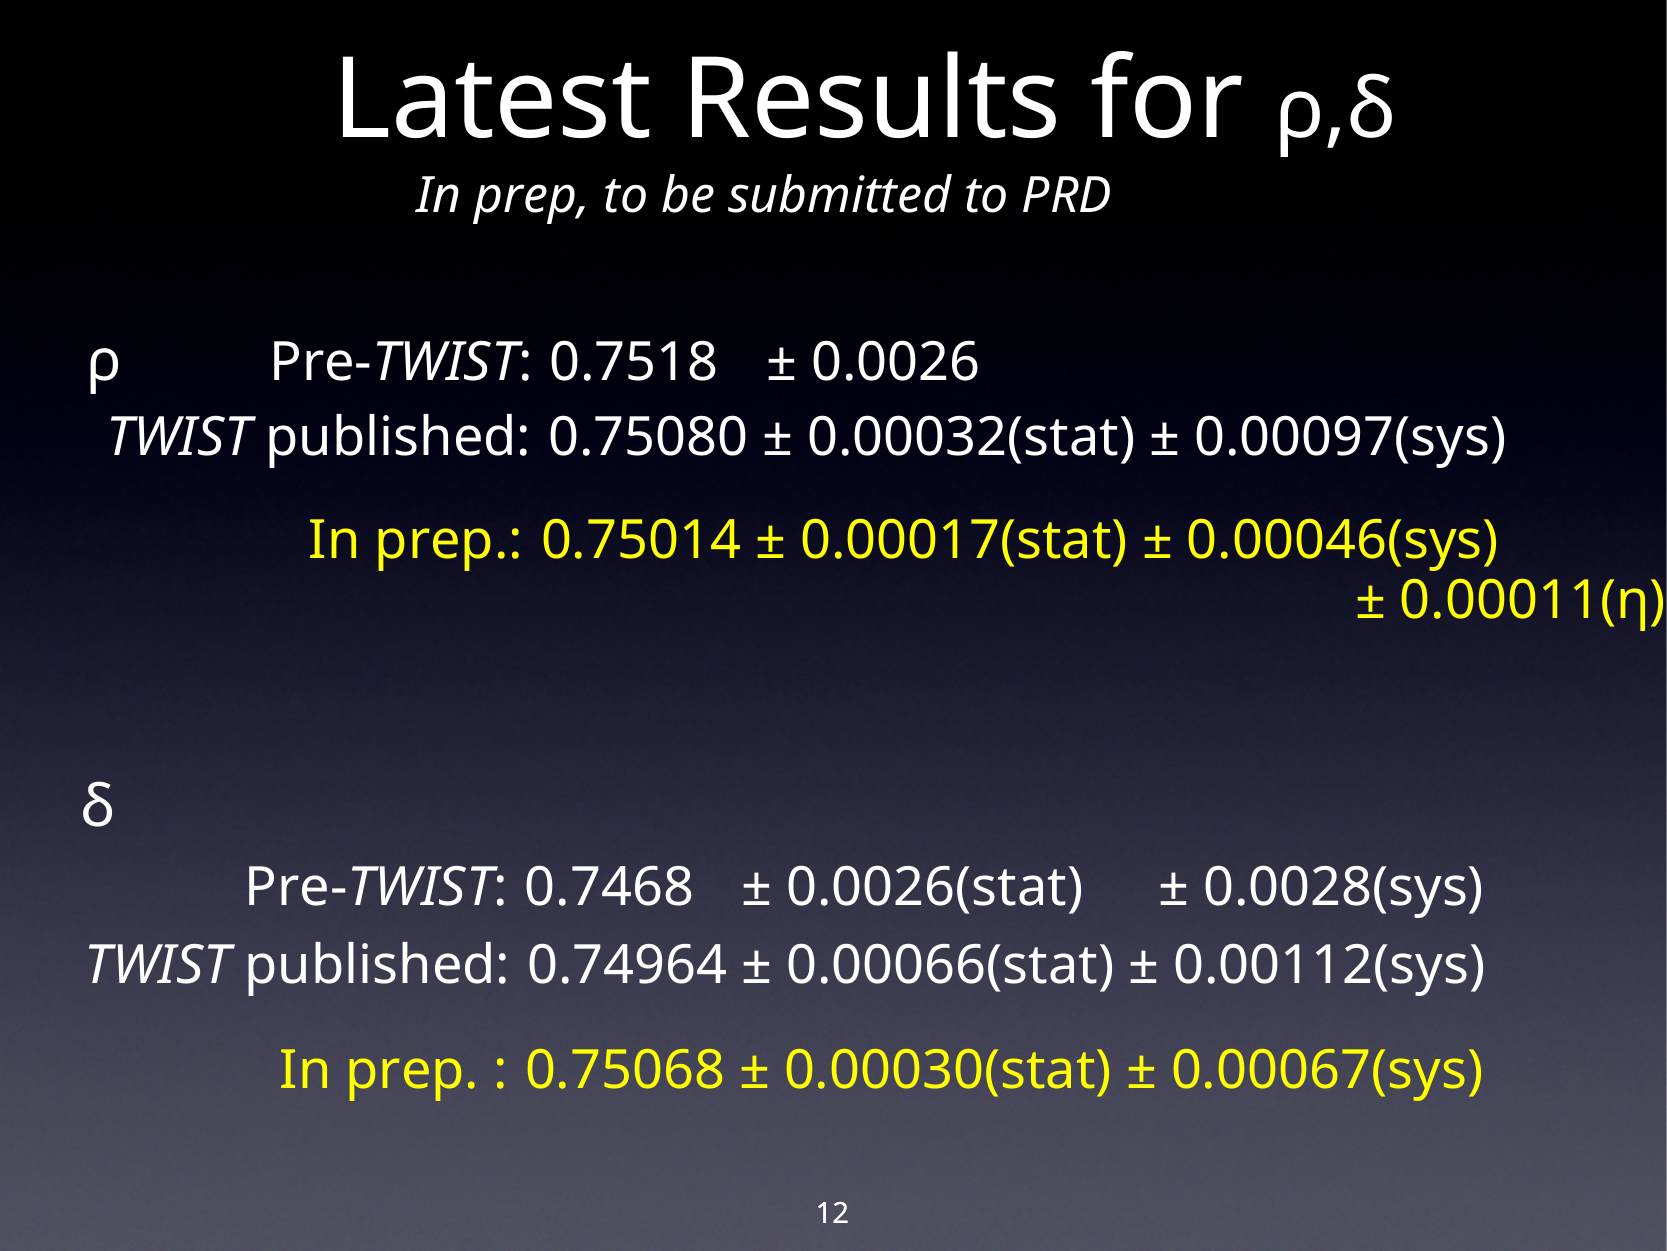

# Latest Results for ρ,δ
In prep, to be submitted to PRD
	Pre-TWIST:	0.7518	± 0.0026
ρ
	TWIST published:	0.75080 ± 0.00032(stat) ± 0.00097(sys)
	In prep.:	0.75014 ± 0.00017(stat) ± 0.00046(sys)
± 0.00011(η)
δ
	Pre-TWIST:	0.7468	± 0.0026(stat)	± 0.0028(sys)
	TWIST published:	0.74964 ± 0.00066(stat) ± 0.00112(sys)
	In prep. :	0.75068 ± 0.00030(stat) ± 0.00067(sys)